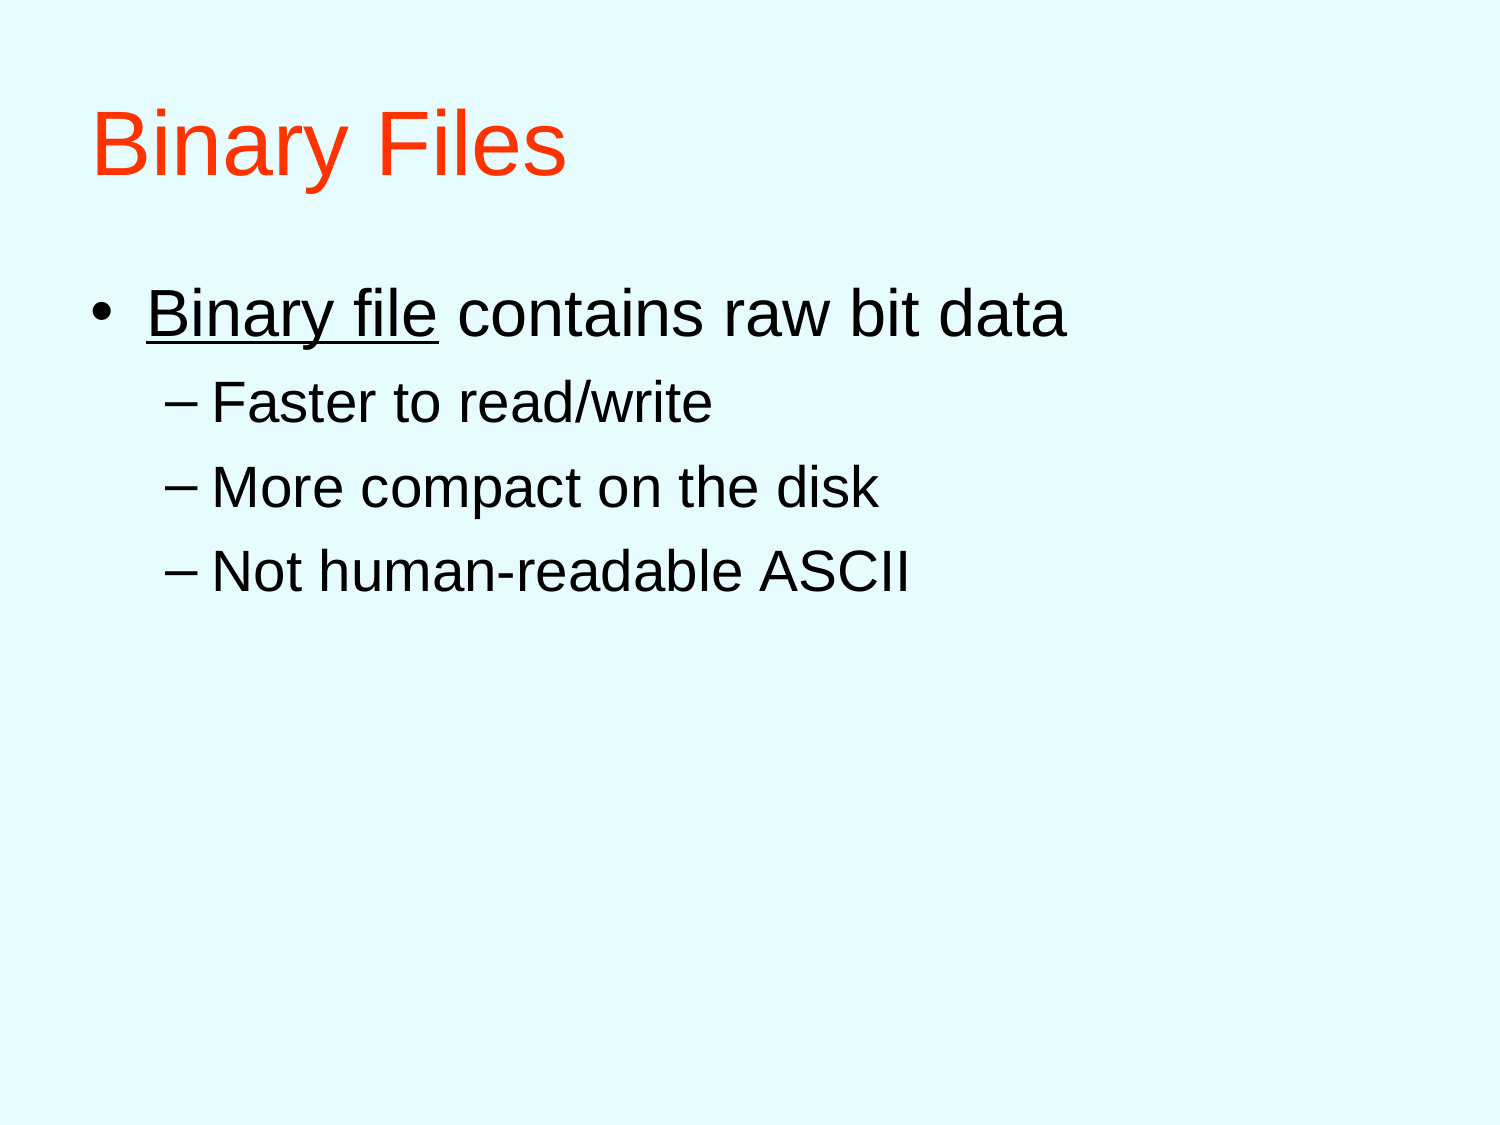

# Binary Files
Binary file contains raw bit data
Faster to read/write
More compact on the disk
Not human-readable ASCII